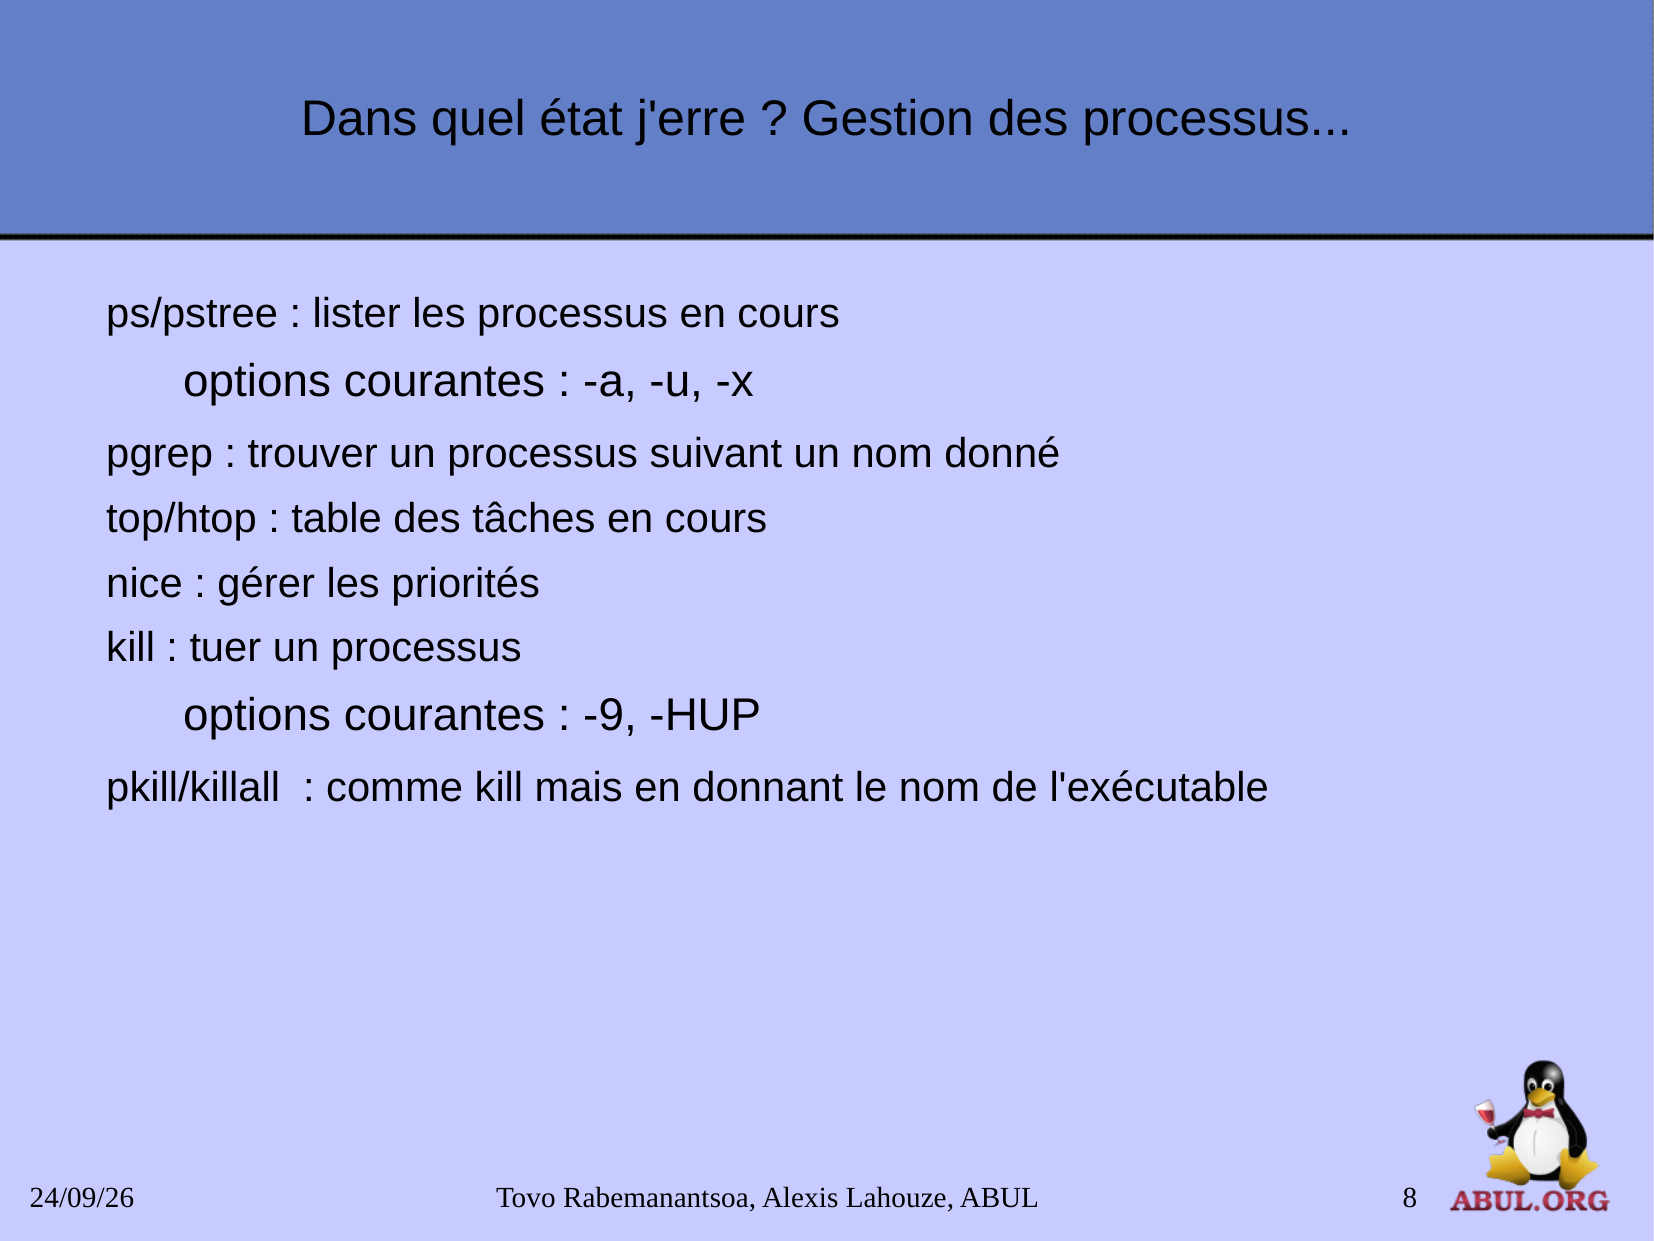

# Dans quel état j'erre ? Gestion des processus...
ps/pstree : lister les processus en cours
options courantes : -a, -u, -x
pgrep : trouver un processus suivant un nom donné
top/htop : table des tâches en cours
nice : gérer les priorités
kill : tuer un processus
options courantes : -9, -HUP
pkill/killall : comme kill mais en donnant le nom de l'exécutable
Tovo Rabemanantsoa, Alexis Lahouze, ABUL
8